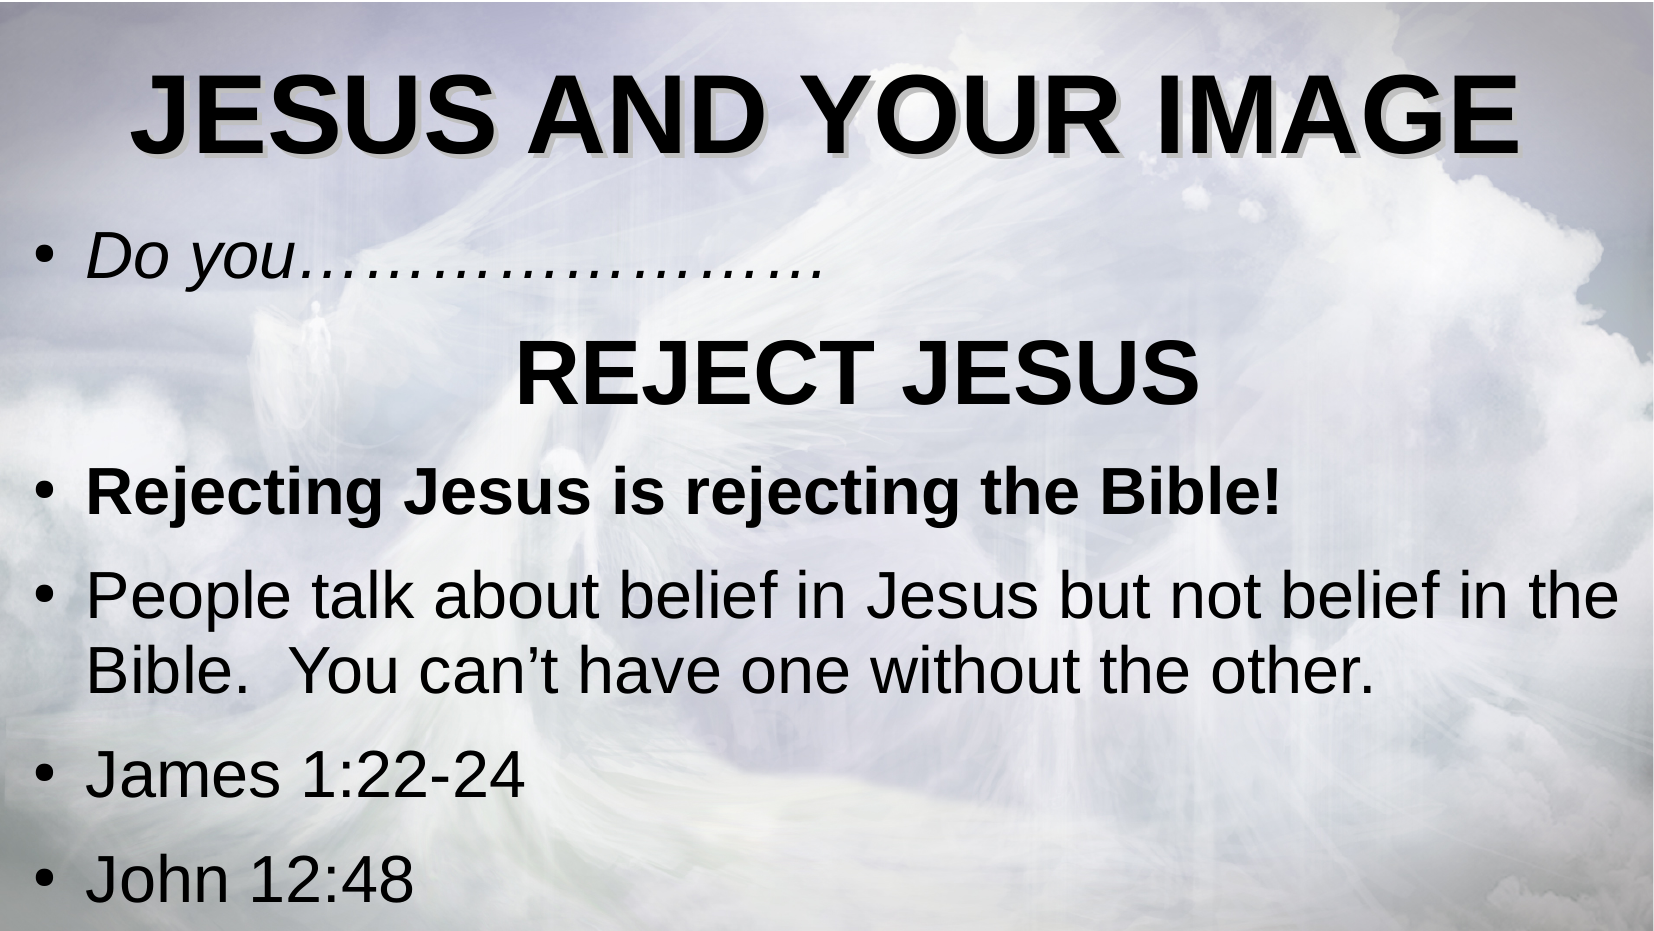

# JESUS AND YOUR IMAGE
Do you……………………
REJECT JESUS
Rejecting Jesus is rejecting the Bible!
People talk about belief in Jesus but not belief in the Bible. You can’t have one without the other.
James 1:22-24
John 12:48